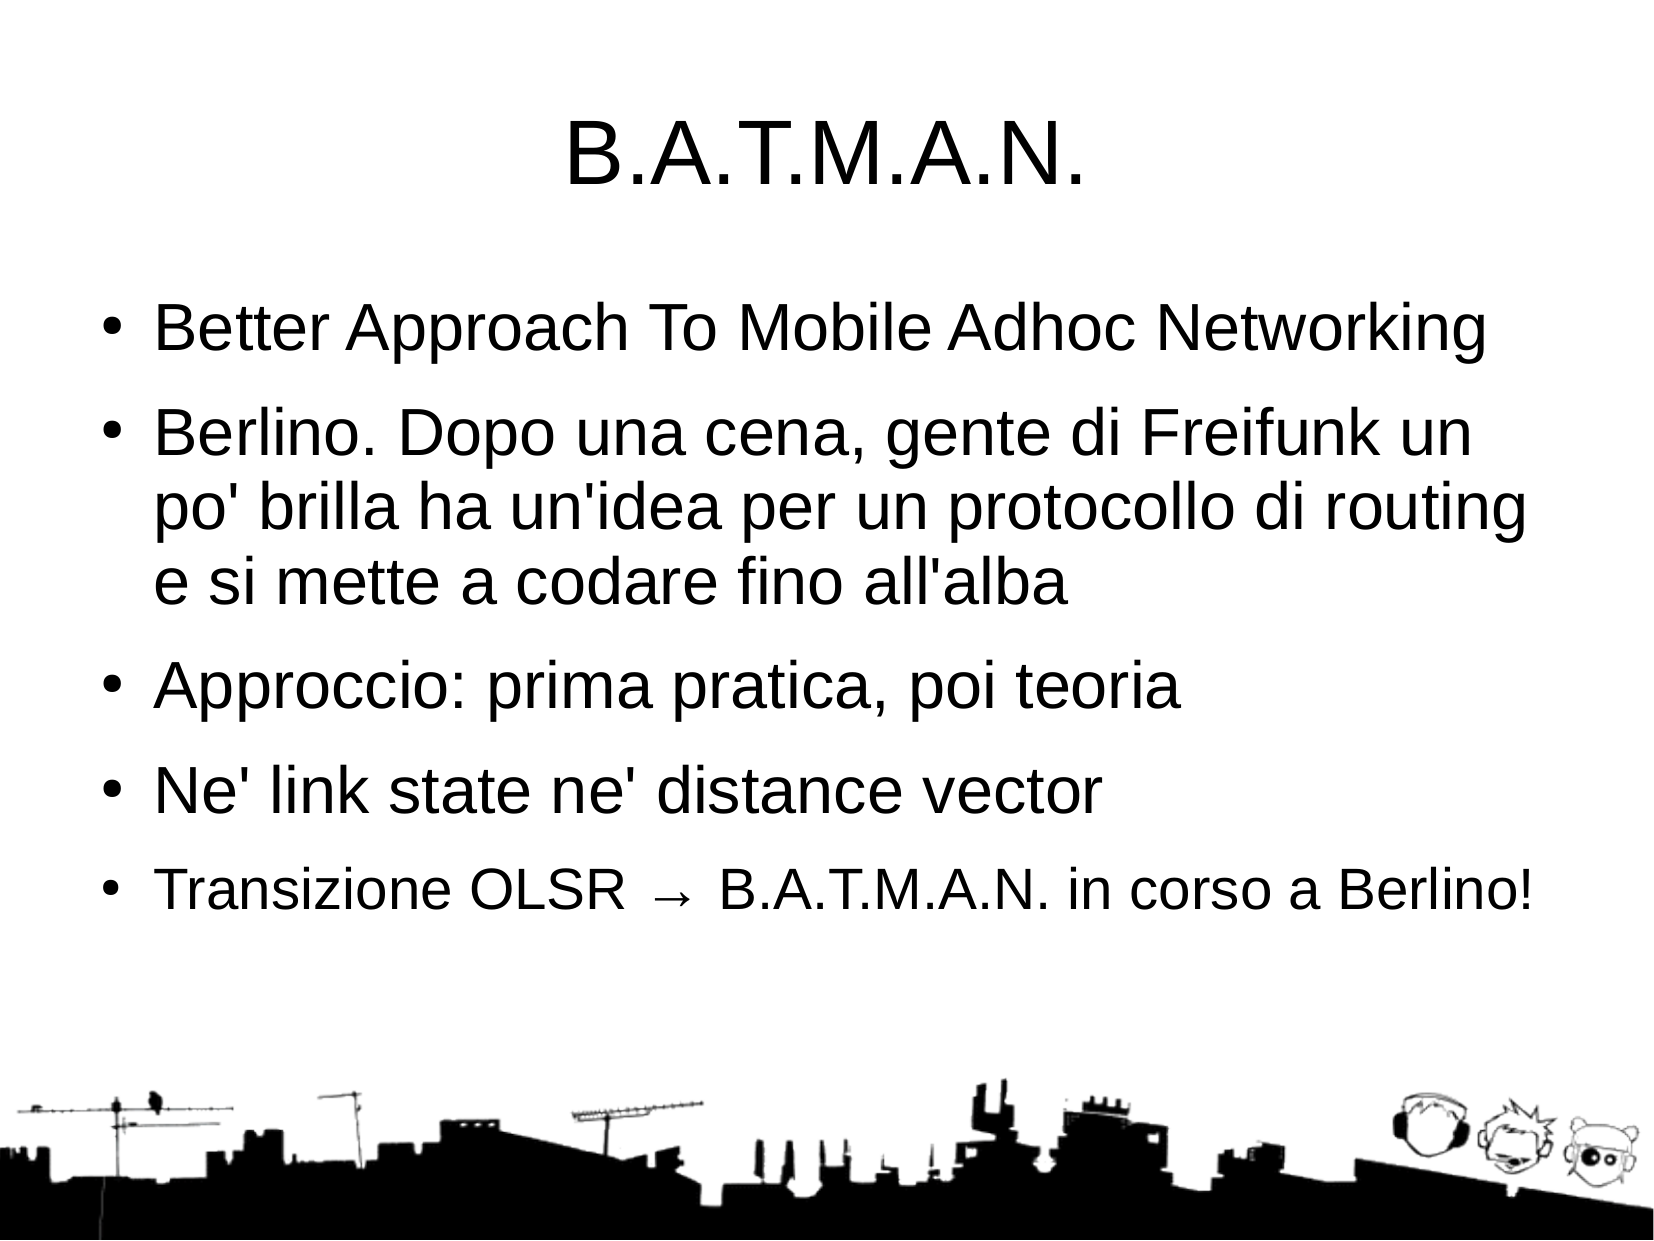

# B.A.T.M.A.N.
Better Approach To Mobile Adhoc Networking
Berlino. Dopo una cena, gente di Freifunk un po' brilla ha un'idea per un protocollo di routing e si mette a codare fino all'alba
Approccio: prima pratica, poi teoria
Ne' link state ne' distance vector
Transizione OLSR → B.A.T.M.A.N. in corso a Berlino!